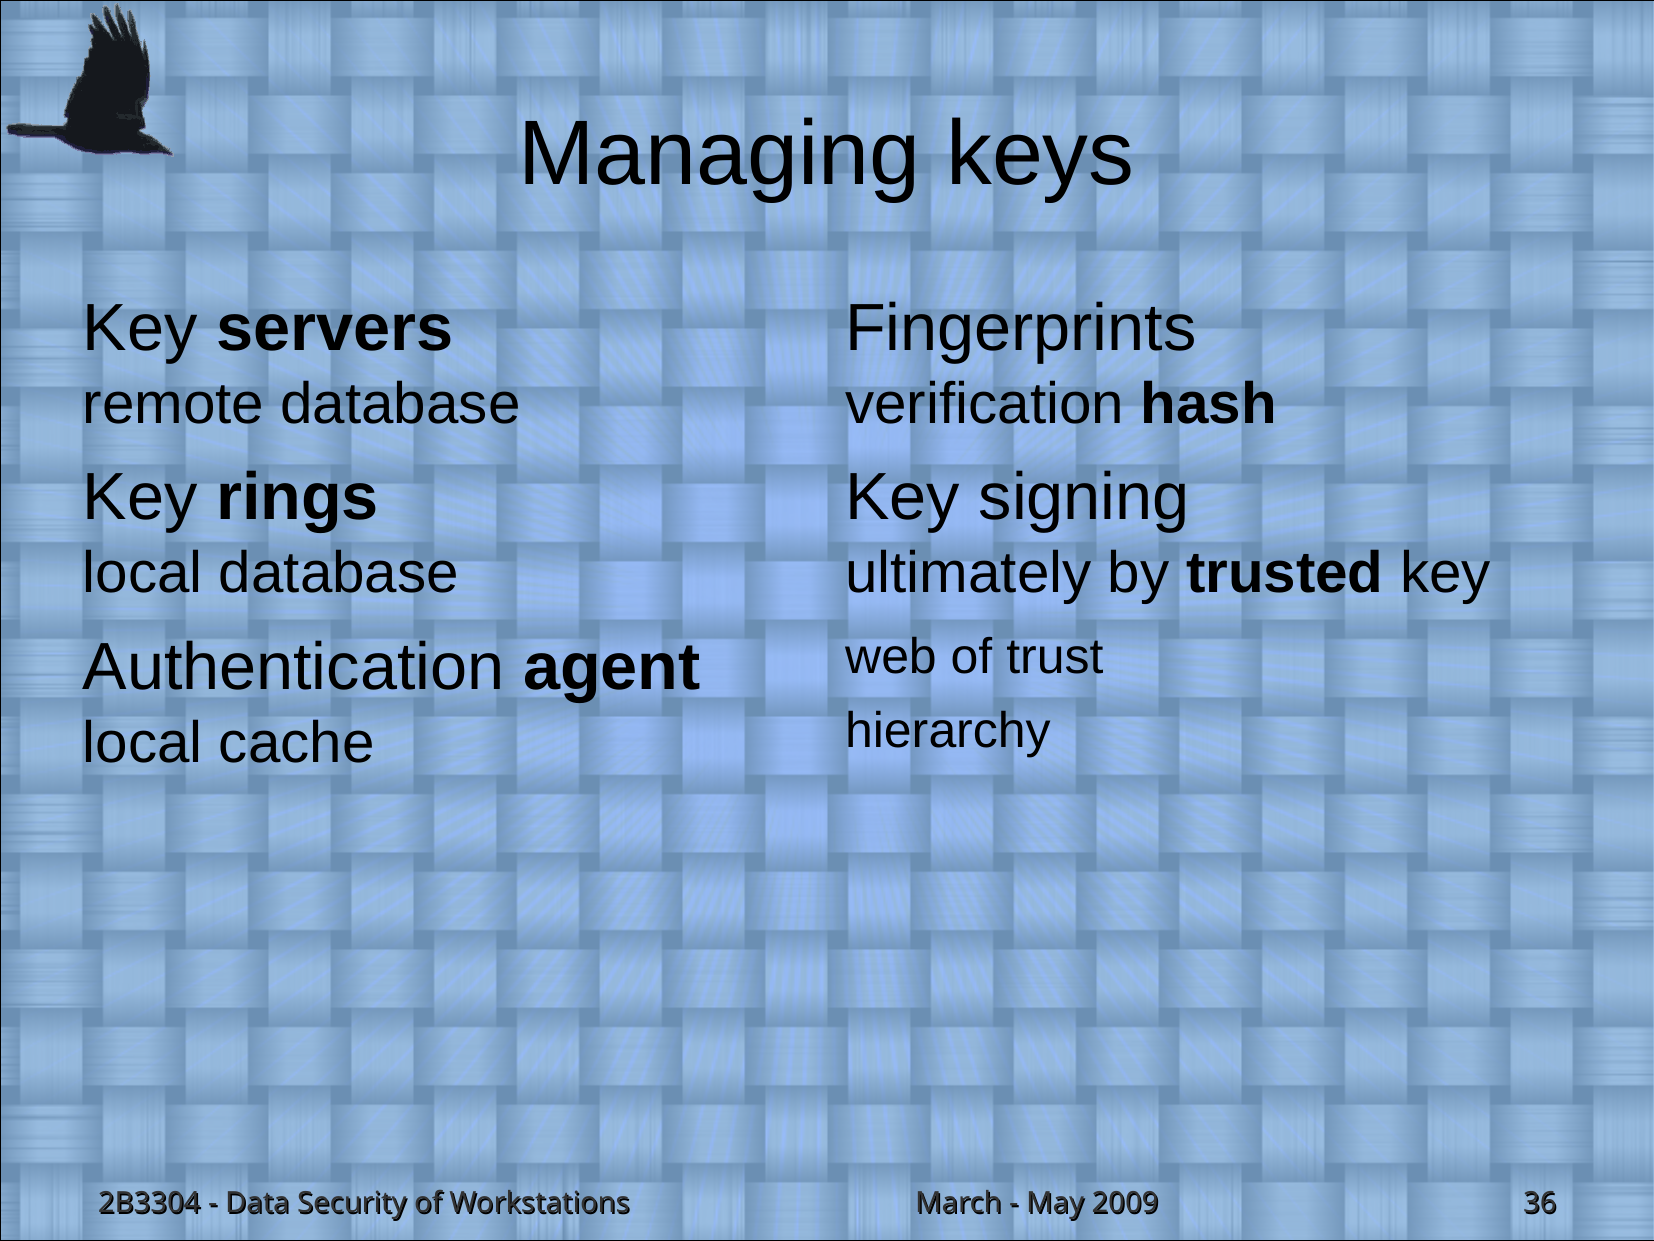

# Managing keys
Key servers
remote database
Key rings
local database
Authentication agent
local cache
Fingerprints
verification hash
Key signing
ultimately by trusted key
web of trust
hierarchy